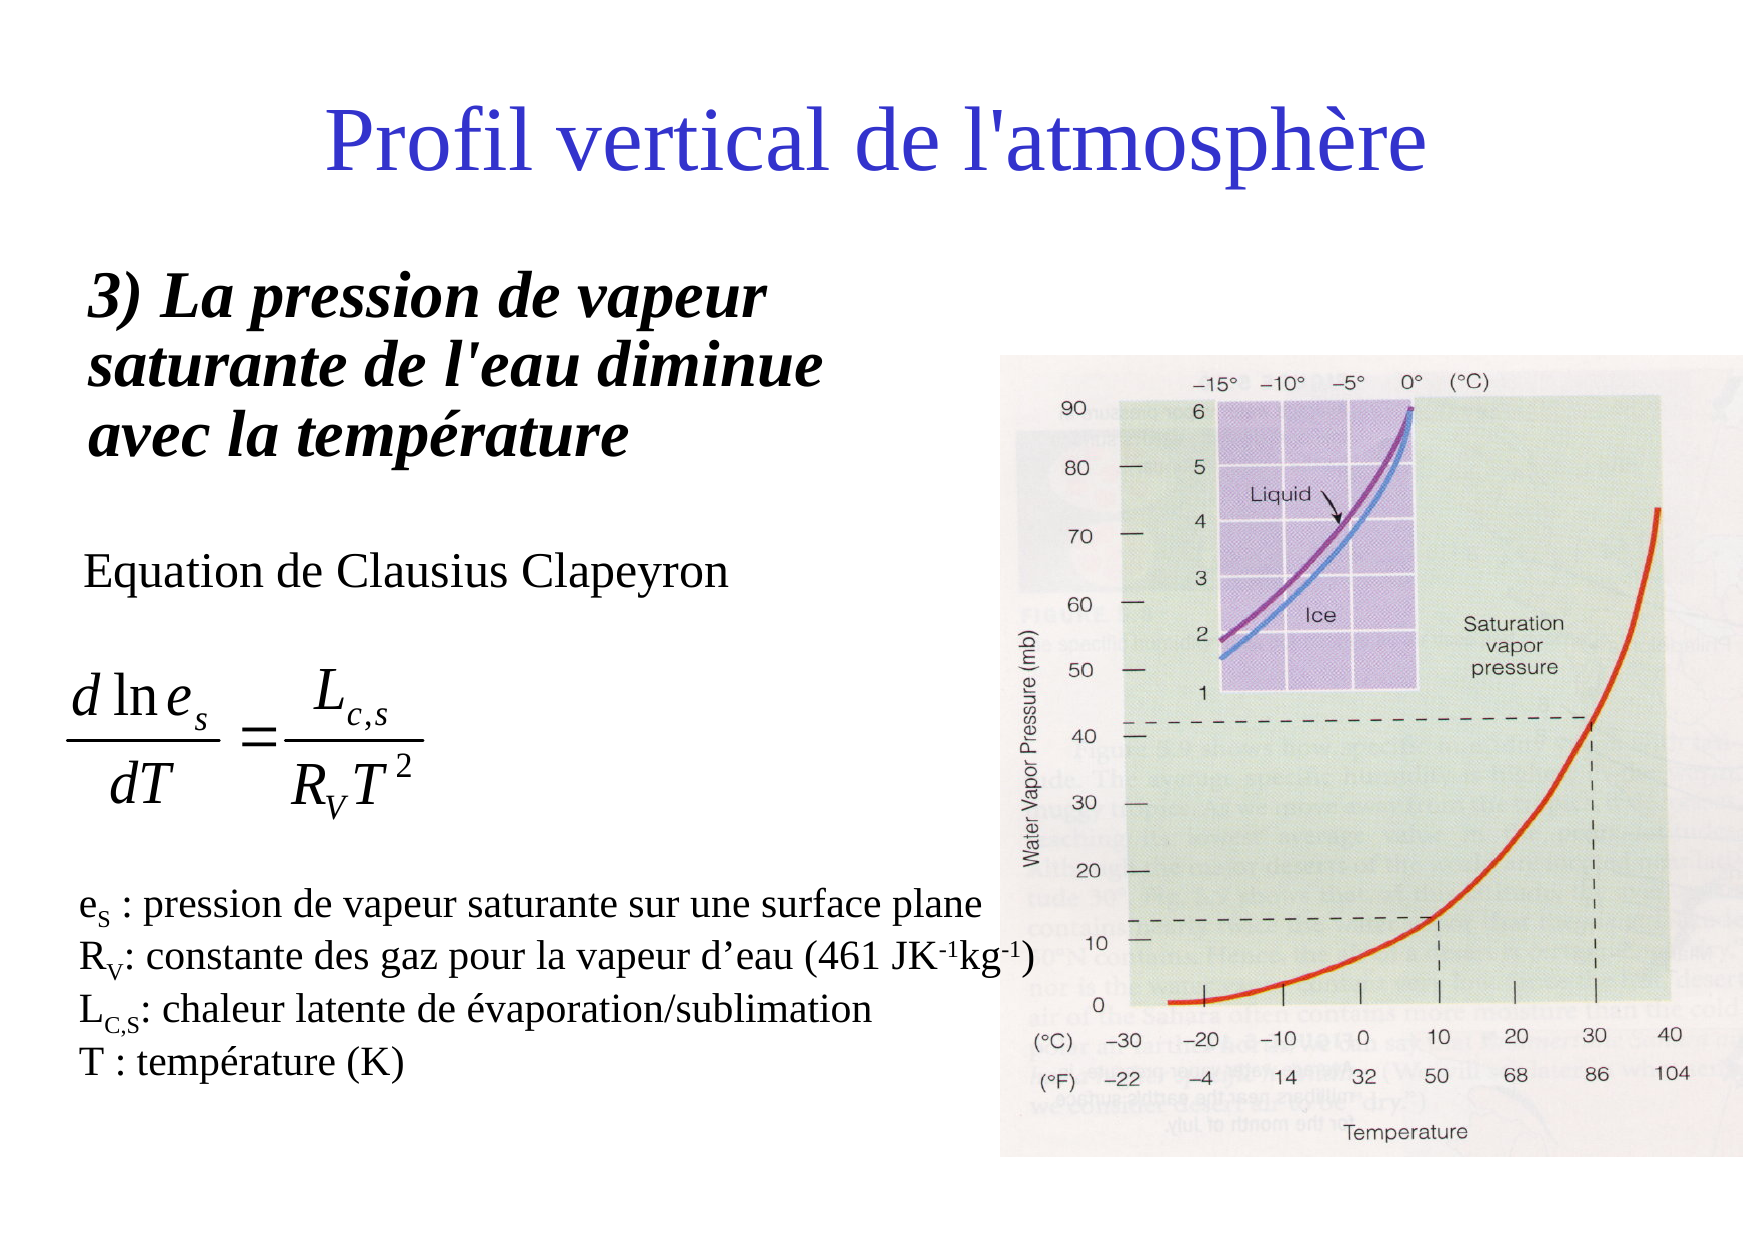

# Profil vertical de l'atmosphère
3) La pression de vapeur saturante de l'eau diminue avec la température
Equation de Clausius Clapeyron
eS : pression de vapeur saturante sur une surface plane
RV: constante des gaz pour la vapeur d’eau (461 JK-1kg-1)
LC,S: chaleur latente de évaporation/sublimation
T : température (K)